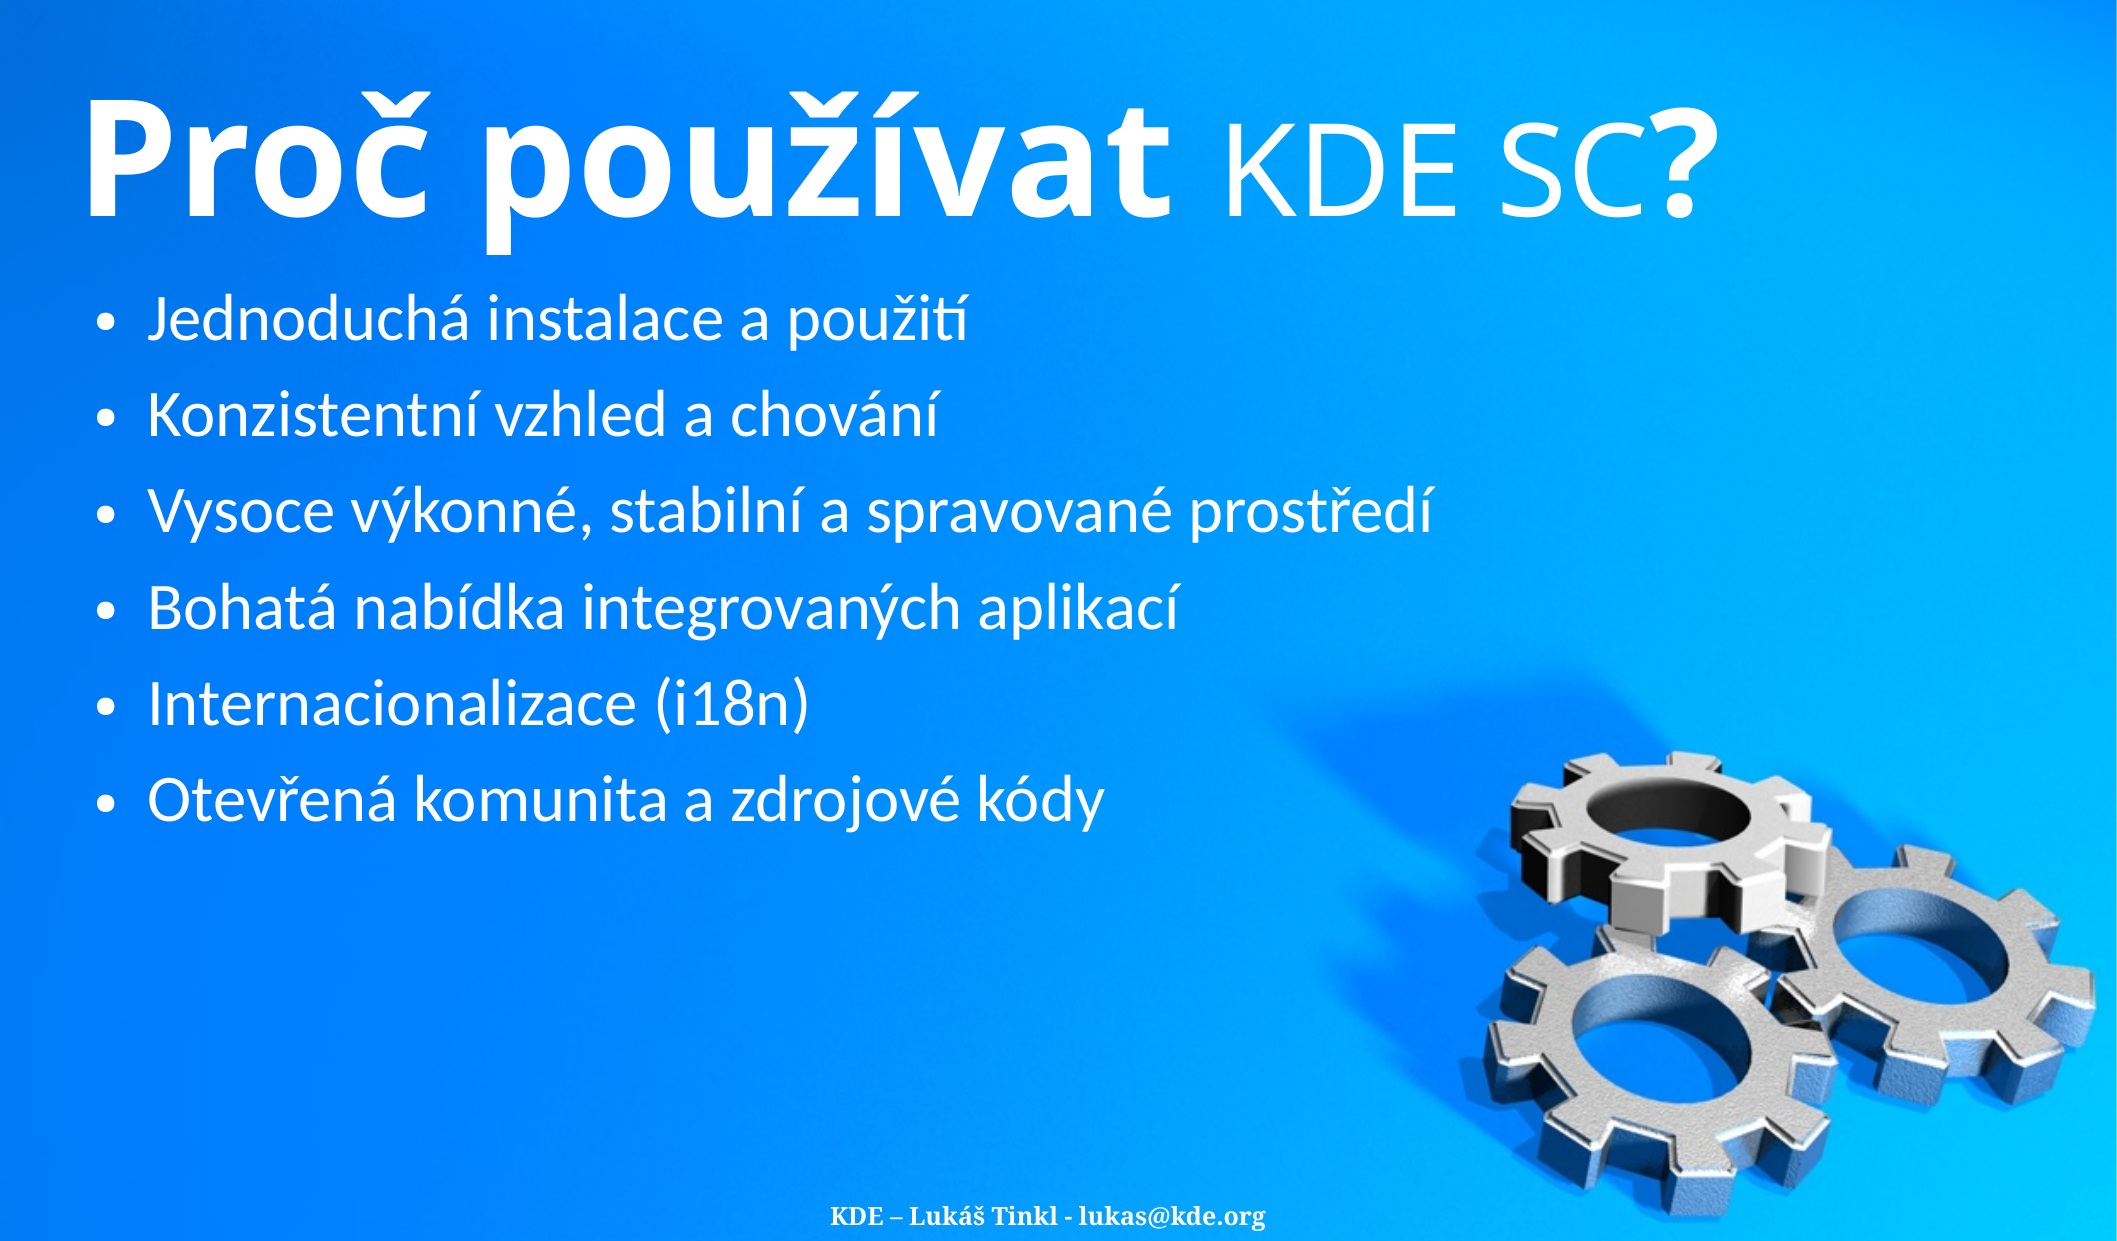

# Proč používat KDE SC?
Jednoduchá instalace a použití
Konzistentní vzhled a chování
Vysoce výkonné, stabilní a spravované prostředí
Bohatá nabídka integrovaných aplikací
Internacionalizace (i18n)
Otevřená komunita a zdrojové kódy
KDE for Beginners - Sandro S. Andrade - sandroandrade@kde.org